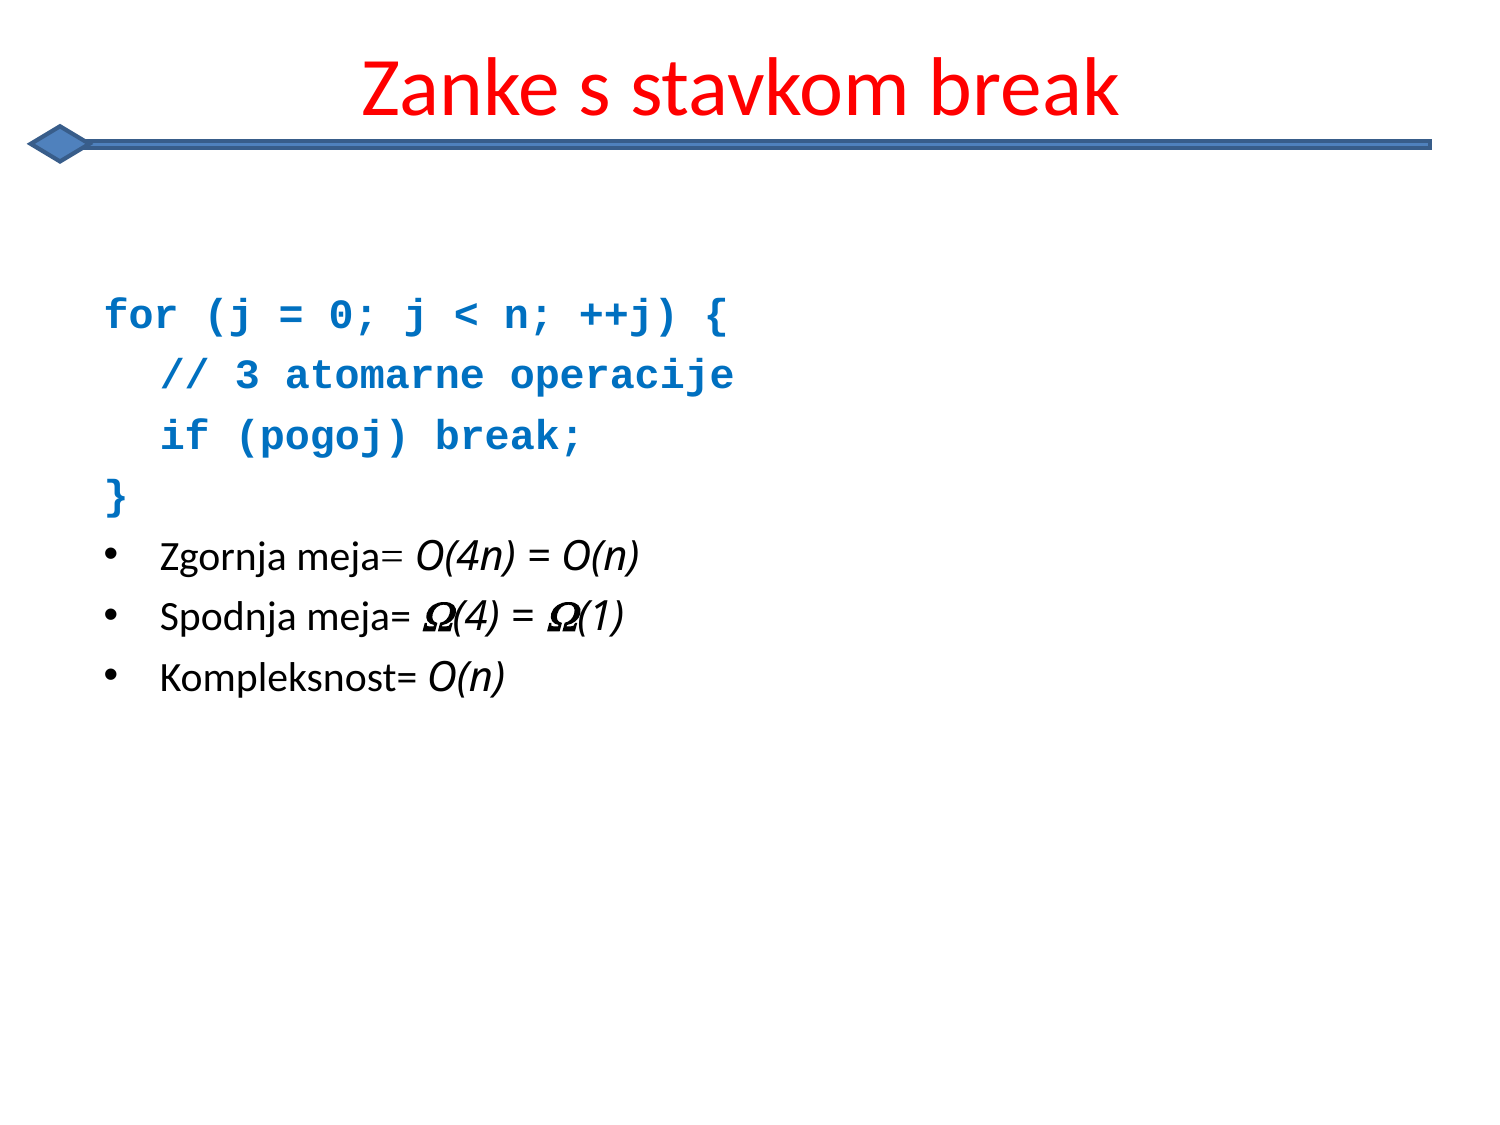

# Zanke s stavkom break
for (j = 0; j < n; ++j) {
	// 3 atomarne operacije
	if (pogoj) break;
}
Zgornja meja= O(4n) = O(n)
Spodnja meja= (4) = (1)
Kompleksnost= O(n)